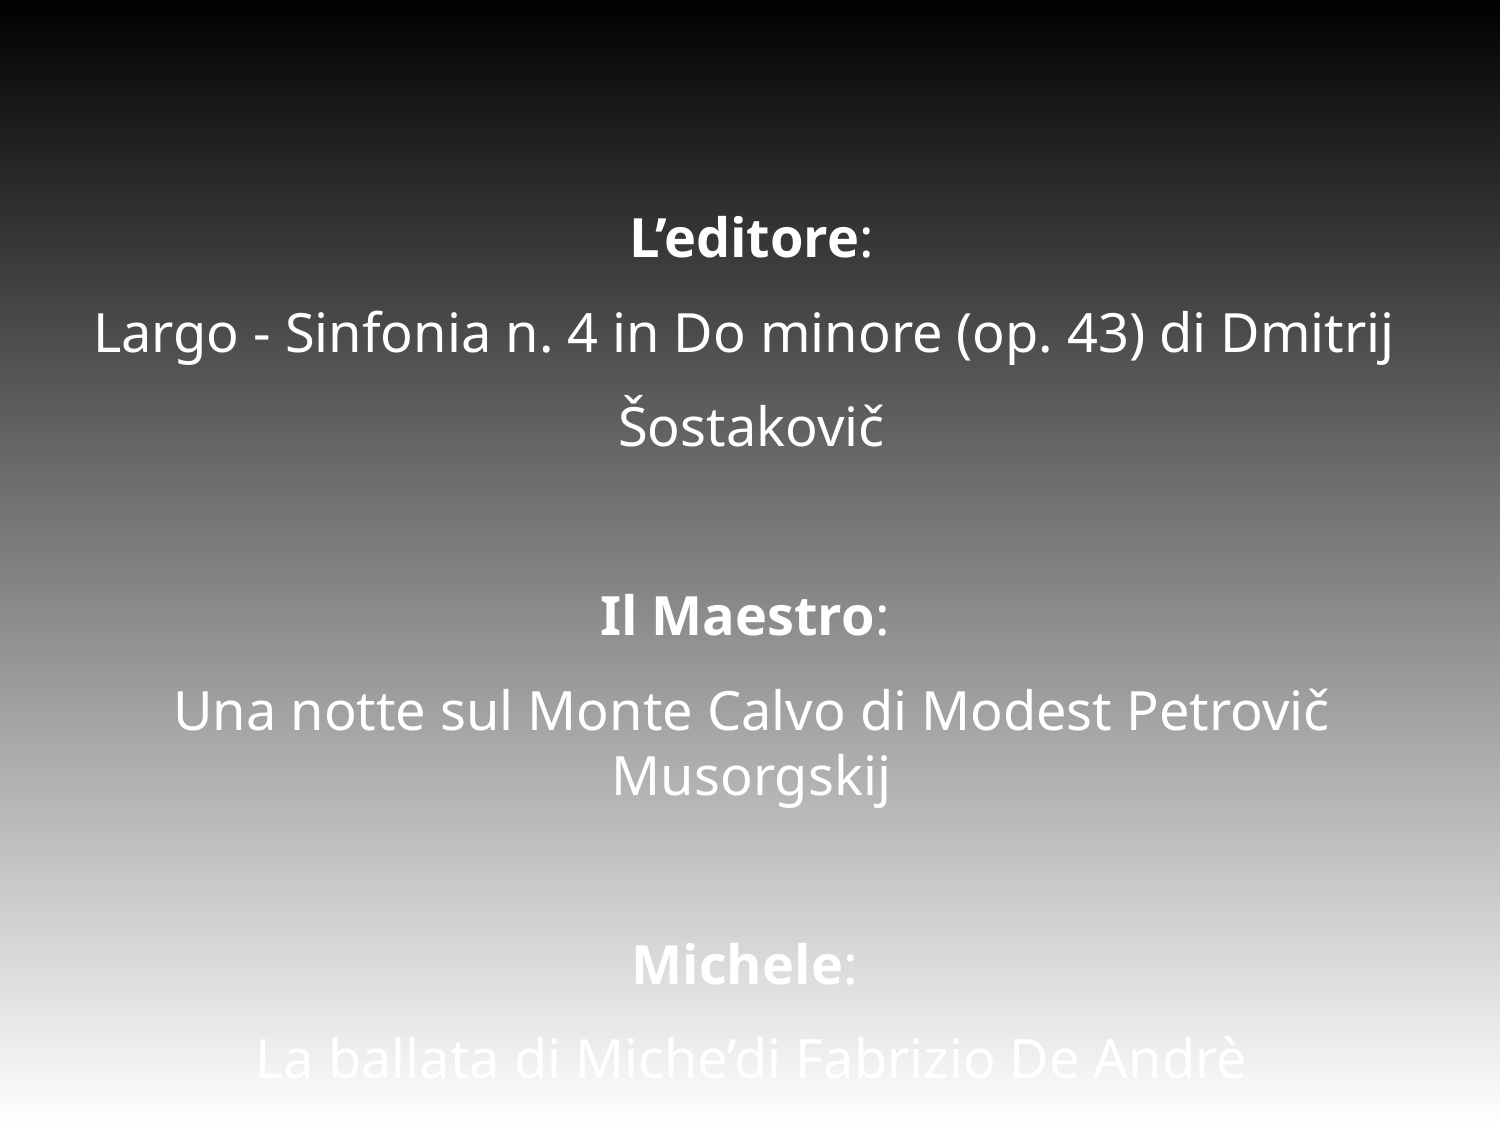

# L’editore:
Largo - Sinfonia n. 4 in Do minore (op. 43) di Dmitrij
Šostakovič
Il Maestro:
Una notte sul Monte Calvo di Modest Petrovič Musorgskij
Michele:
La ballata di Miche’di Fabrizio De Andrè